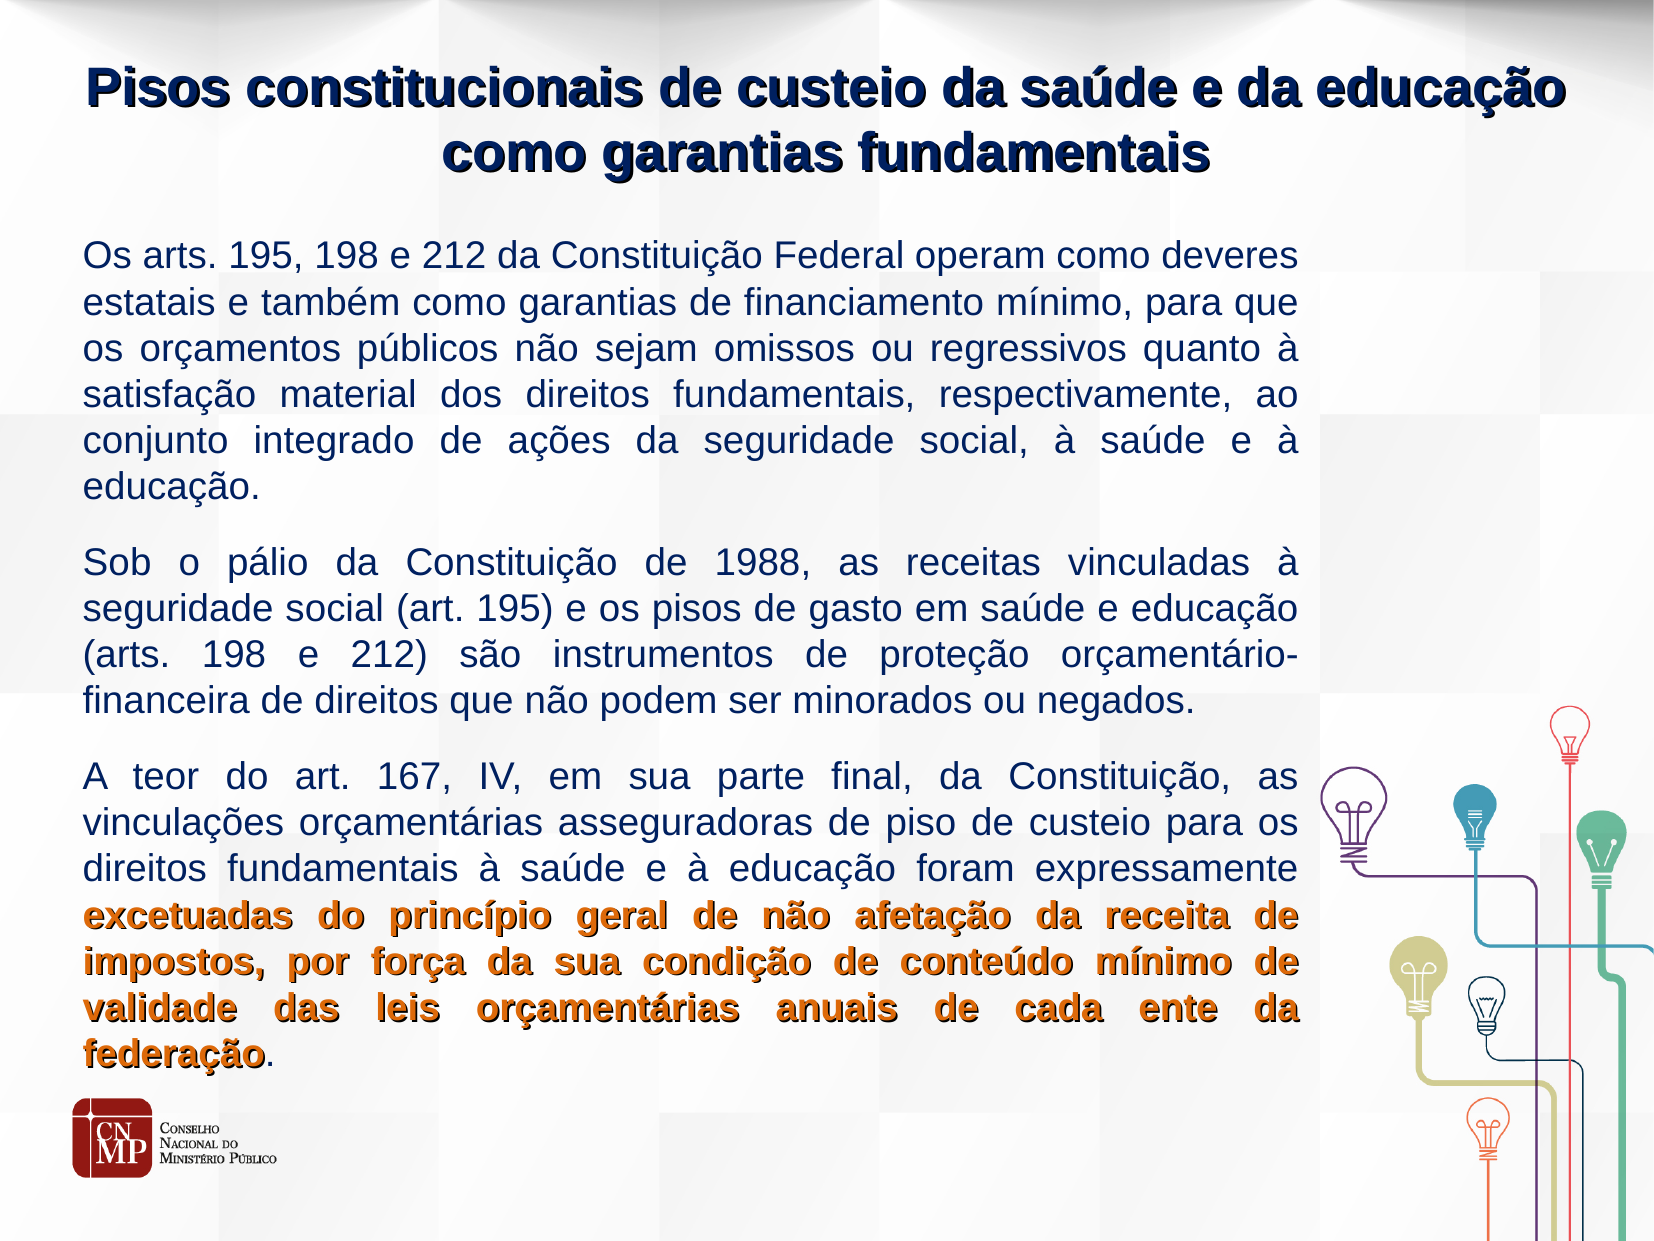

# Pisos constitucionais de custeio da saúde e da educação como garantias fundamentais
Os arts. 195, 198 e 212 da Constituição Federal operam como deveres estatais e também como garantias de financiamento mínimo, para que os orçamentos públicos não sejam omissos ou regressivos quanto à satisfação material dos direitos fundamentais, respectivamente, ao conjunto integrado de ações da seguridade social, à saúde e à educação.
Sob o pálio da Constituição de 1988, as receitas vinculadas à seguridade social (art. 195) e os pisos de gasto em saúde e educação (arts. 198 e 212) são instrumentos de proteção orçamentário-financeira de direitos que não podem ser minorados ou negados.
A teor do art. 167, IV, em sua parte final, da Constituição, as vinculações orçamentárias asseguradoras de piso de custeio para os direitos fundamentais à saúde e à educação foram expressamente excetuadas do princípio geral de não afetação da receita de impostos, por força da sua condição de conteúdo mínimo de validade das leis orçamentárias anuais de cada ente da federação.